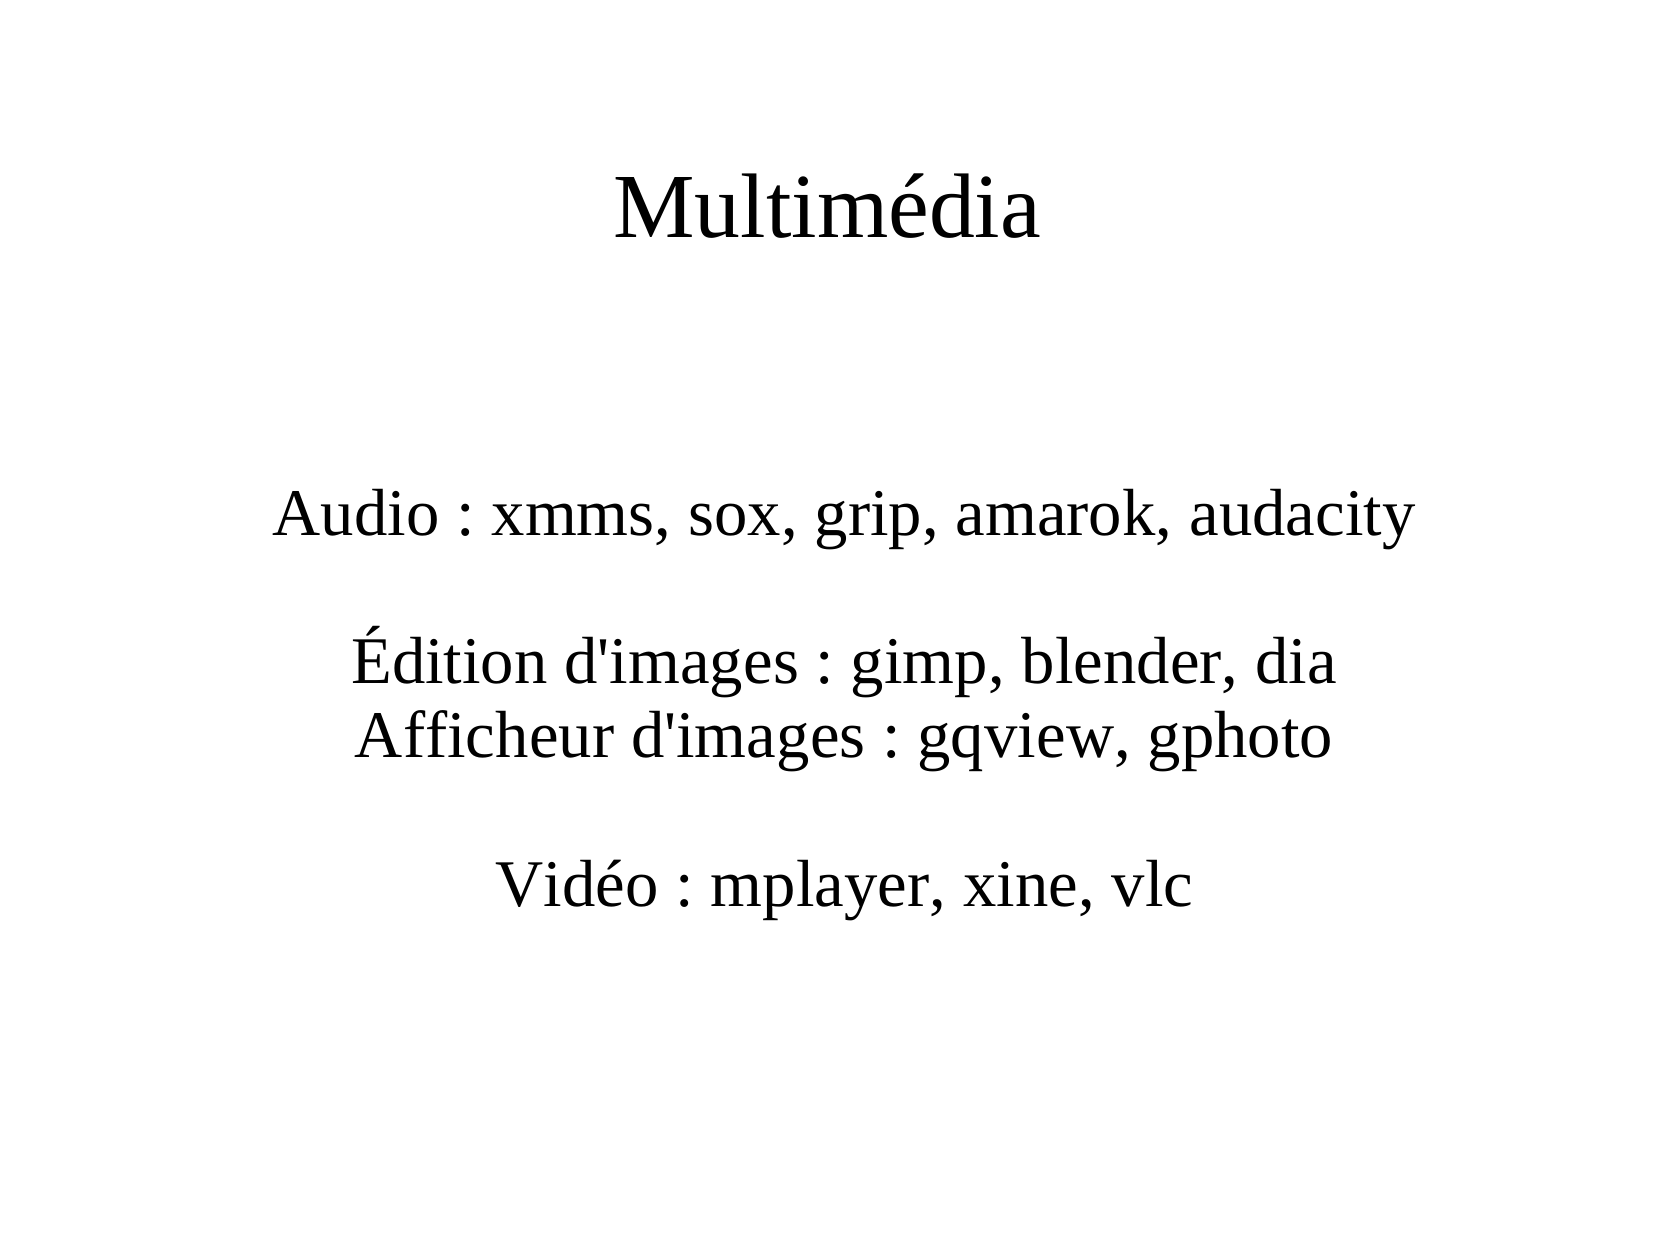

# Multimédia
Audio : xmms, sox, grip, amarok, audacity
Édition d'images : gimp, blender, dia
Afficheur d'images : gqview, gphoto
Vidéo : mplayer, xine, vlc